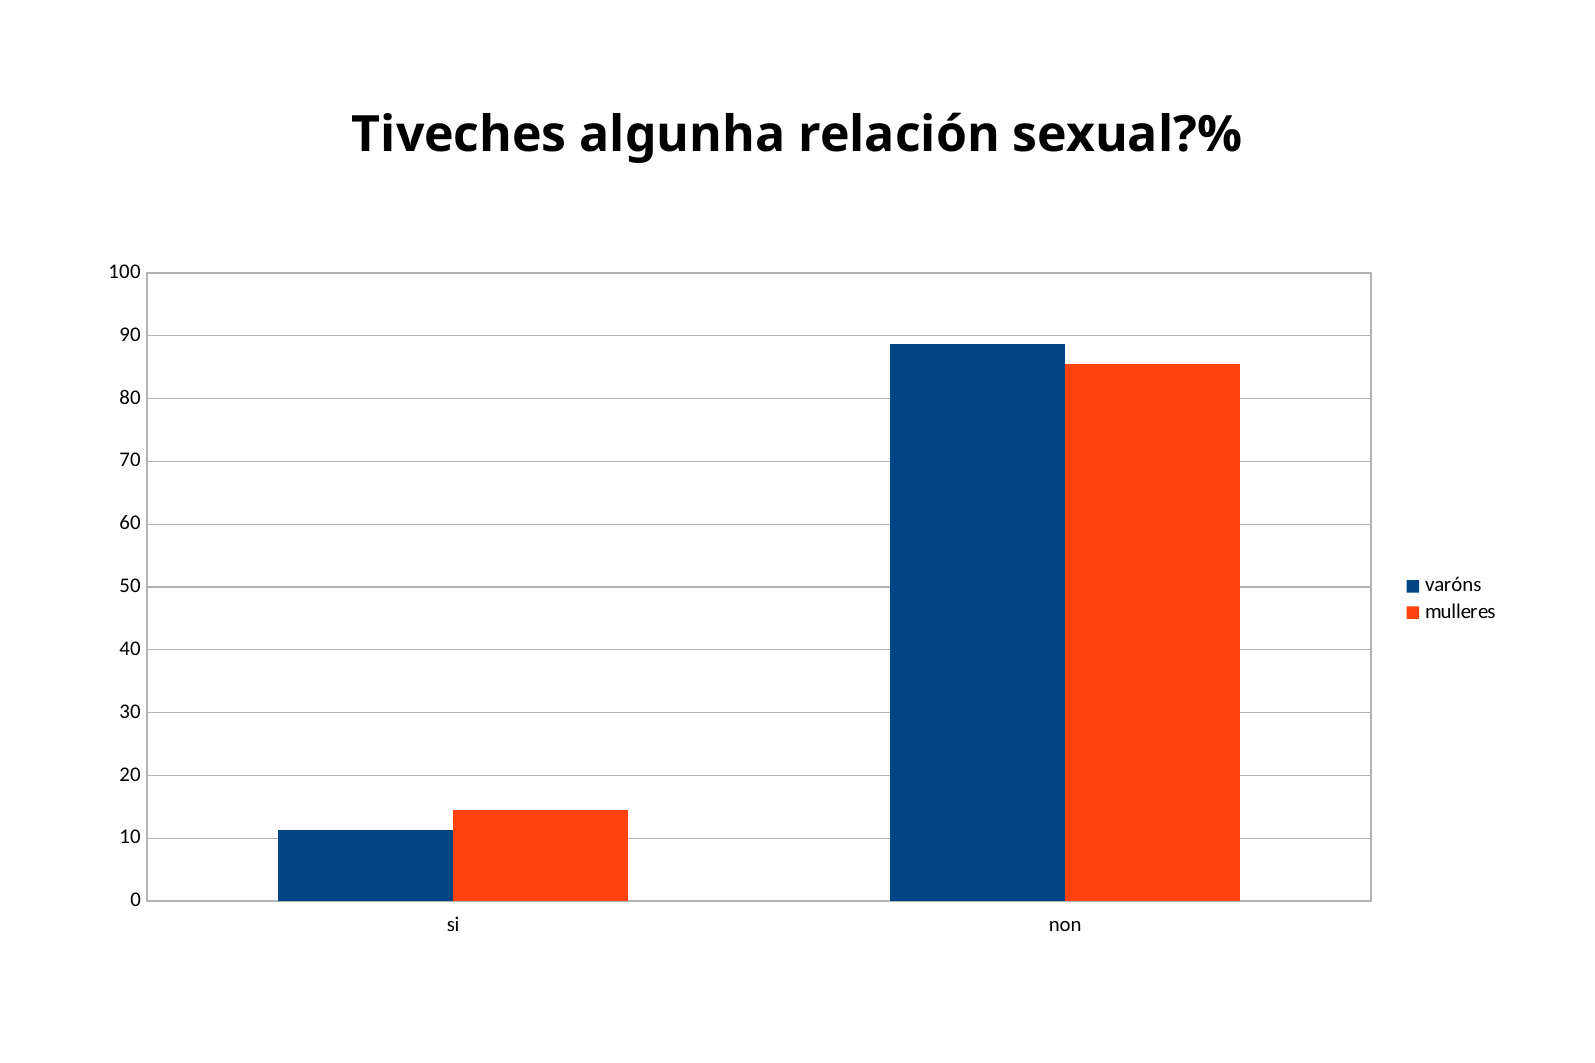

# Tiveches algunha relación sexual?%
### Chart
| Category | varóns | mulleres |
|---|---|---|
| si | 11.36 | 14.5 |
| non | 88.63 | 85.5 |